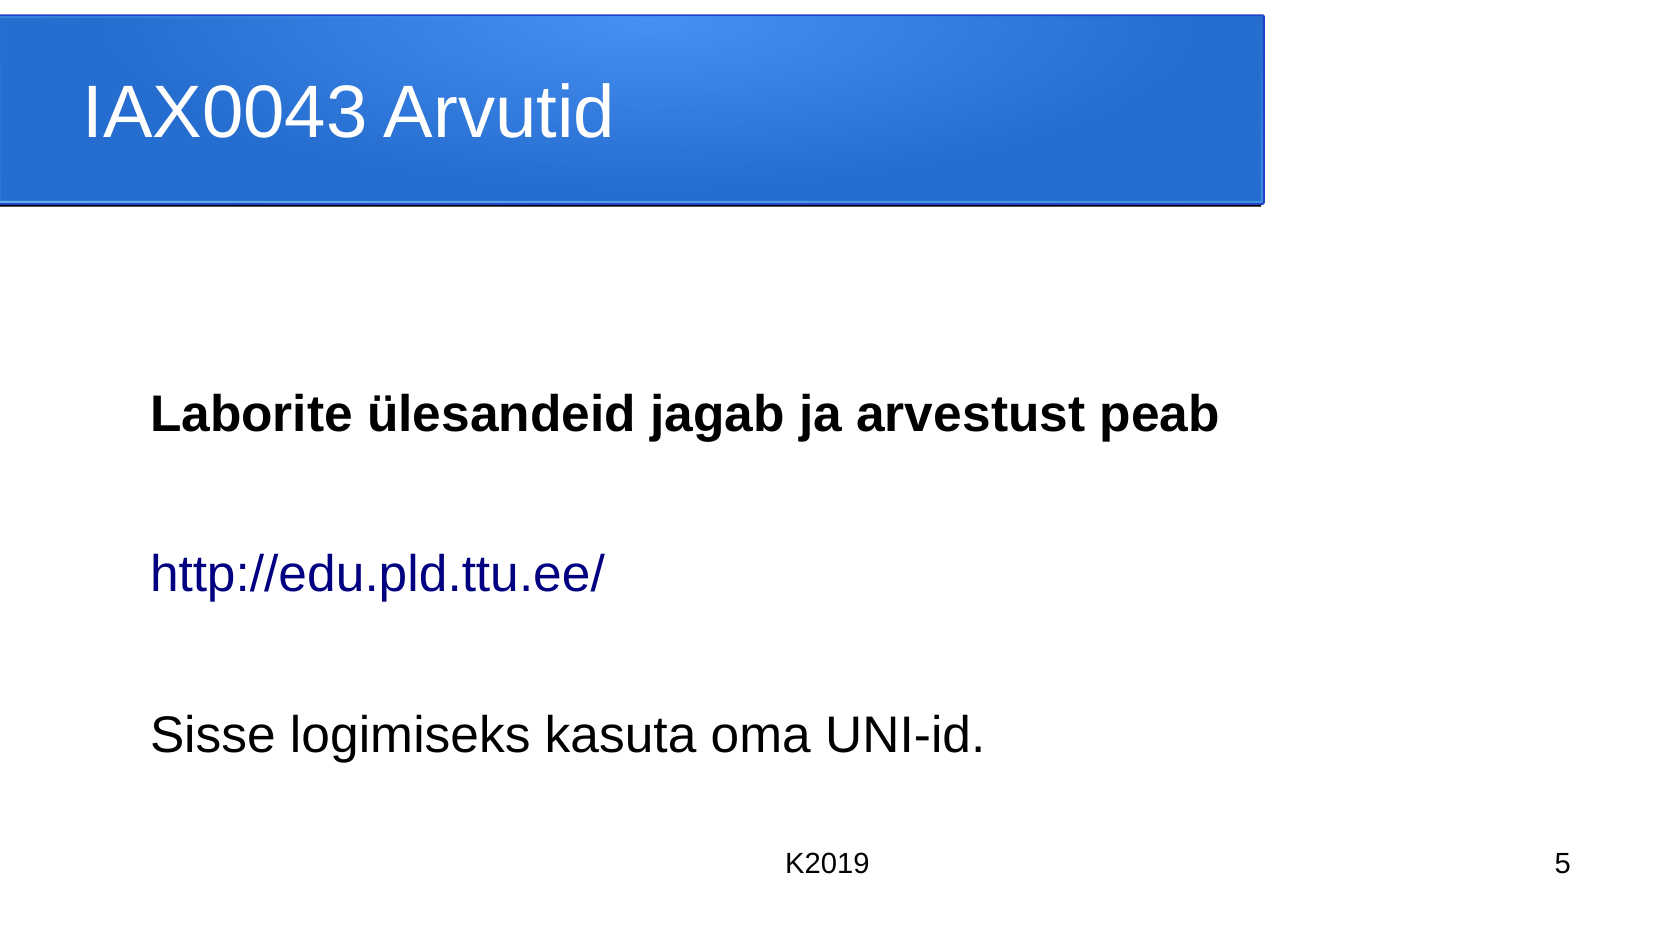

# IAX0043 Arvutid
Laborite ülesandeid jagab ja arvestust peab
http://edu.pld.ttu.ee/
Sisse logimiseks kasuta oma UNI-id.
K2019
5